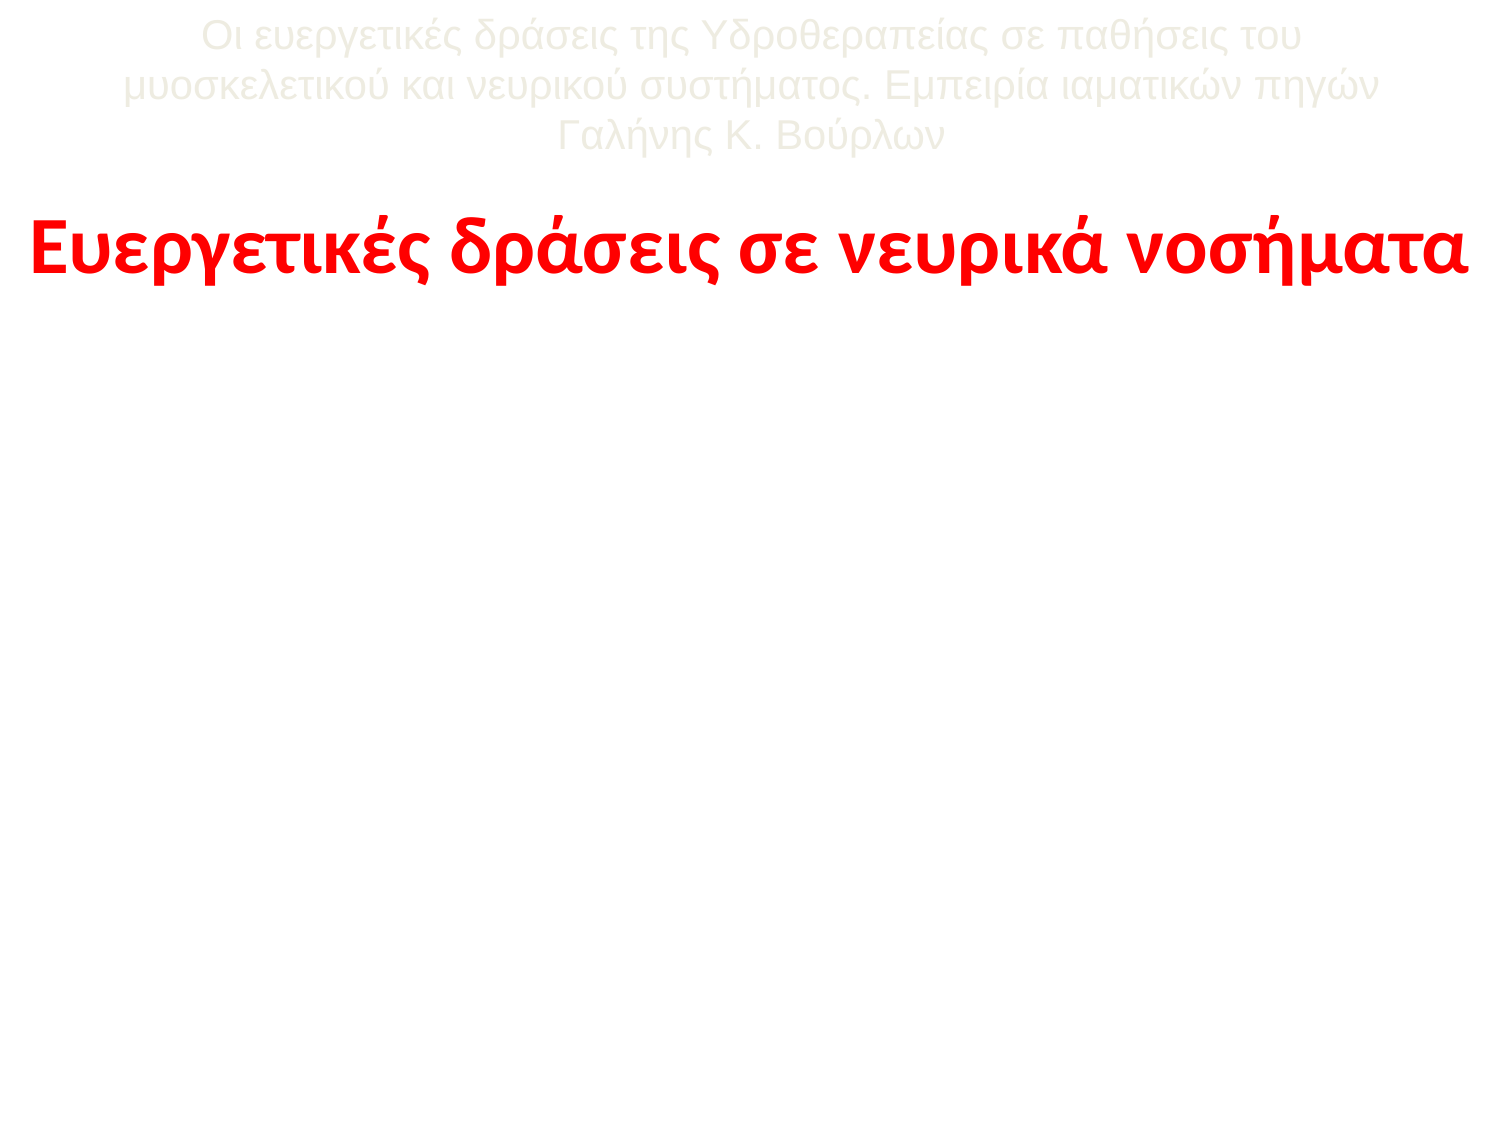

# Οι ευεργετικές δράσεις της Υδροθεραπείας σε παθήσεις του μυοσκελετικού και νευρικού συστήματος. Εμπειρία ιαματικών πηγών Γαλήνης Κ. Βούρλων
Ευεργετικές δράσεις σε νευρικά νοσήματα
Υπόθερμα (32˚-36˚) ιαματικά λουτρά για νευρίτιδες, ριζίτιδες, νευραλγίες, πολυνευροπάθειες, εγκεφαλικά, παραλύσεις, παρέσεις, σπαστικότητα, Κ.Ε.Κ, κακώσεις Ν.Μ, απομυελινώσεις (σκλήρυνση κατά πλάκας), Ν. Πάρκινσον, ψυχική υπερδιεγερσιμότητα
Υπόψυχρα και ψυχρά (32˚ και κάτω) υδροθεραπευτικά μέσα για ατονικές καταστάσεις, θόλωση διαννοίας, αίσθημα χρόνιας κόπωσης, κεφαλαλγία
Συνδυασμός ψυχράς καταιονήσεως εντός θερμού λουτρού για ημι-κωματώδεις ασθενείς